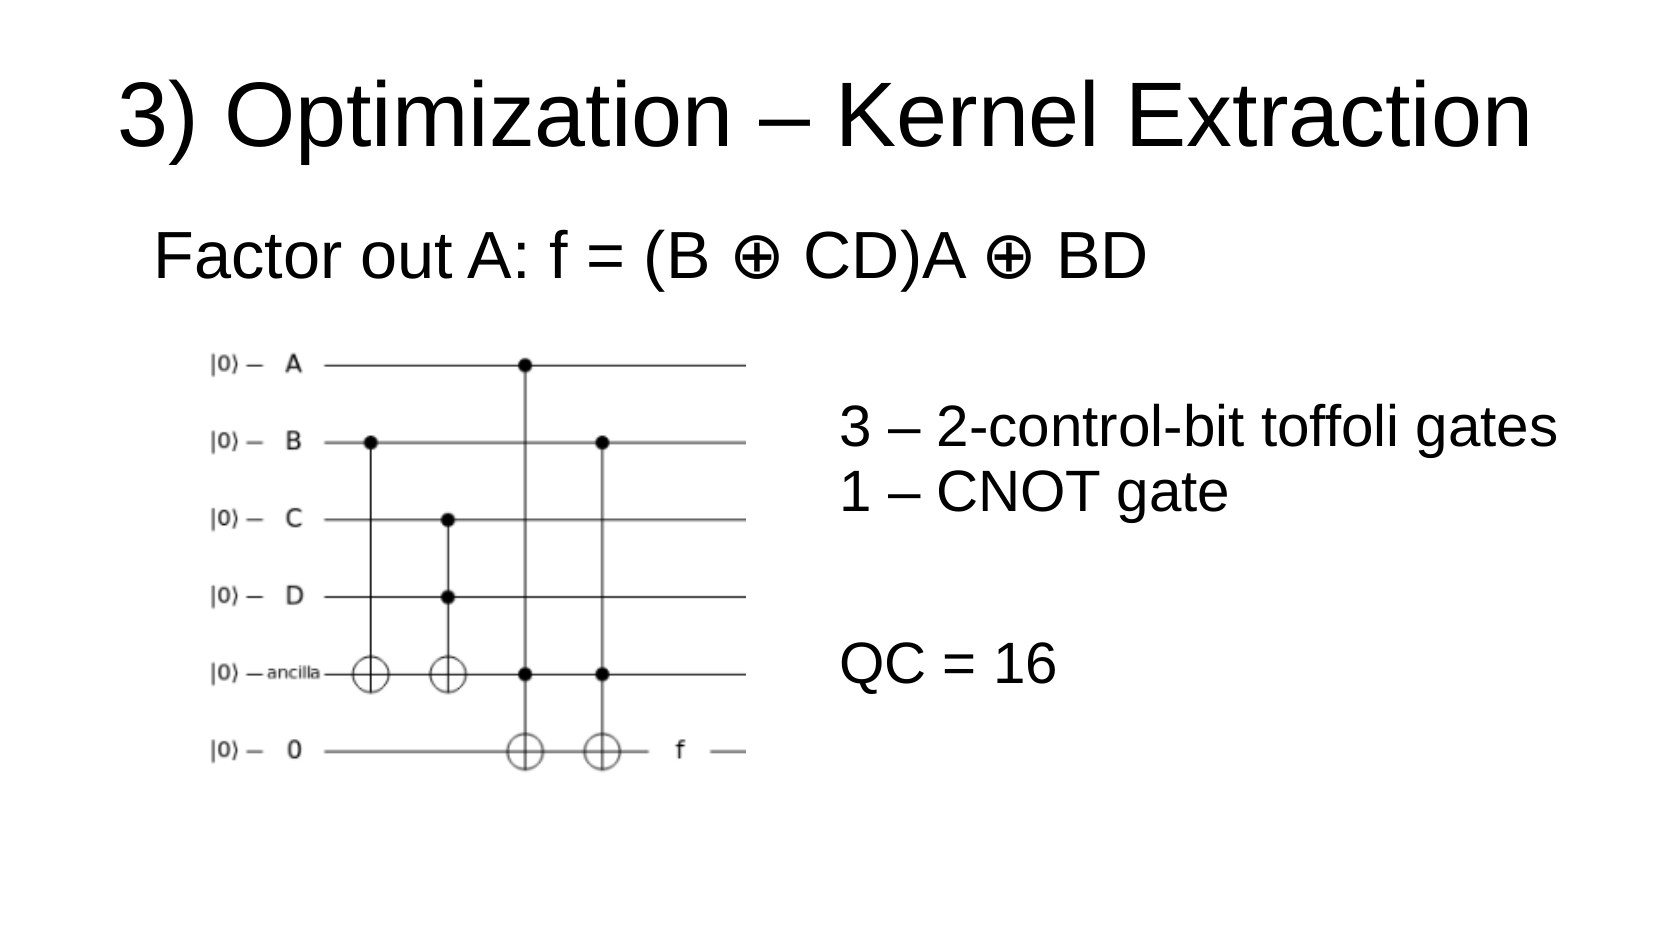

# 3) Optimization – Kernel Extraction
Factor out A: f = (B ⊕ CD)A ⊕ BD
3 – 2-control-bit toffoli gates
1 – CNOT gate
QC = 16